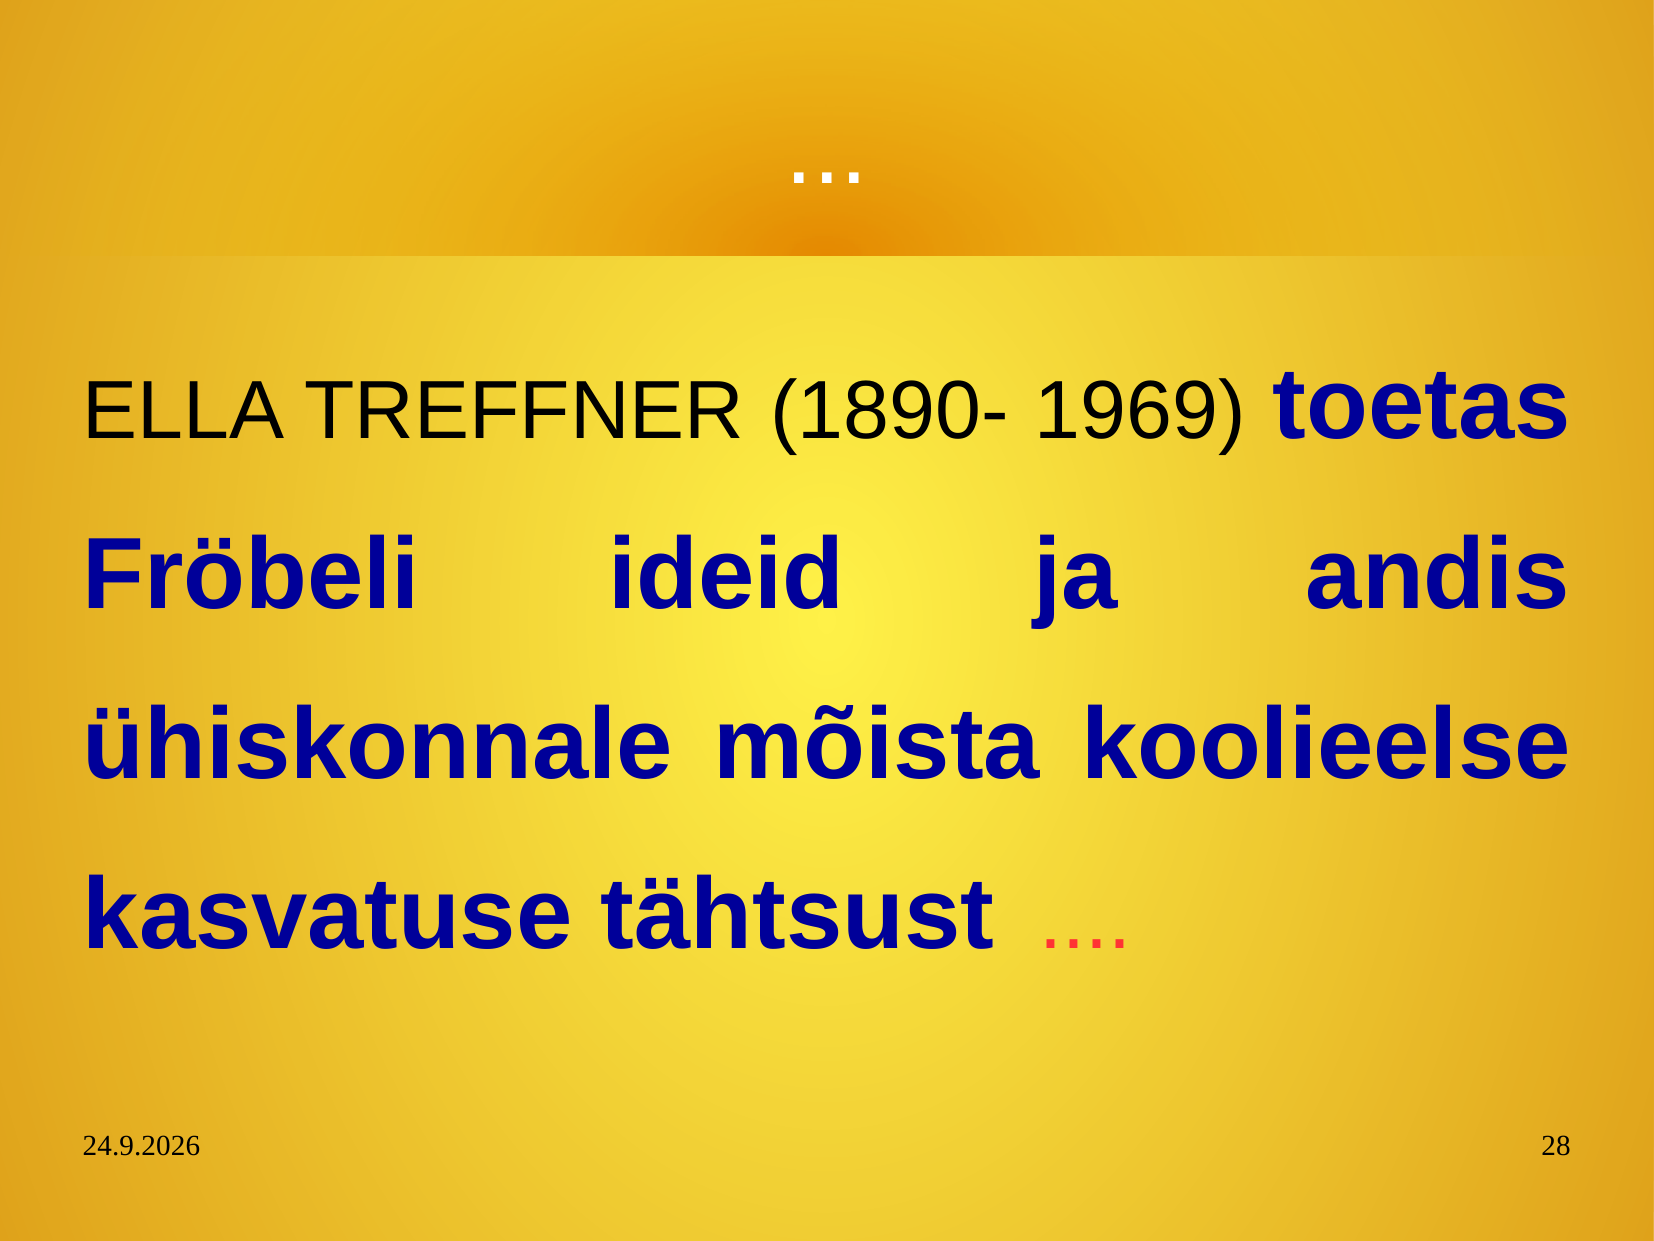

# ...
ELLA TREFFNER (1890- 1969) toetas Fröbeli ideid ja andis ühiskonnale mõista koolieelse kasvatuse tähtsust ....
28